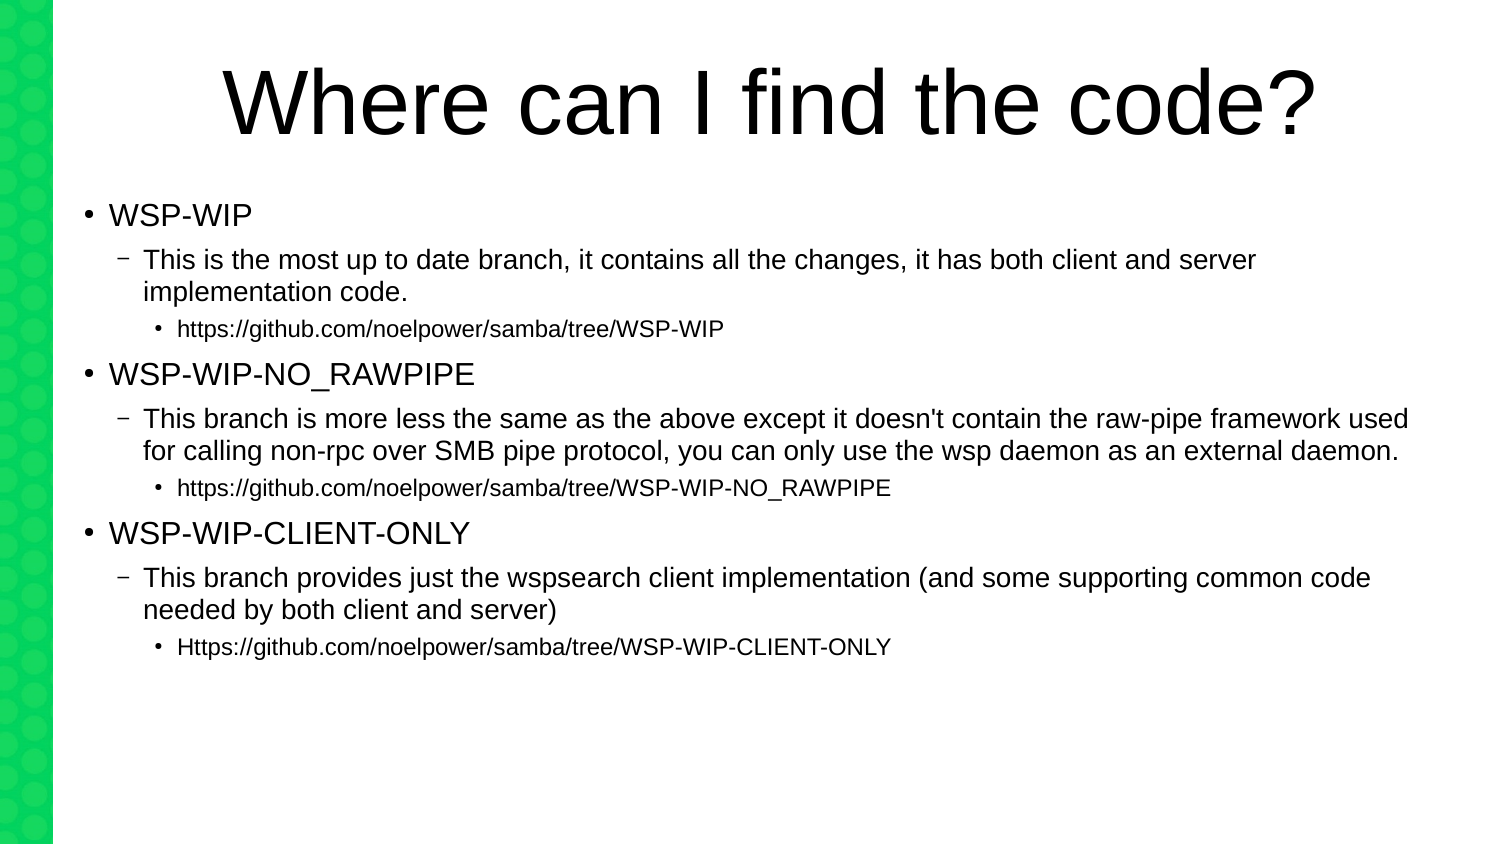

# Where can I find the code?
WSP-WIP
This is the most up to date branch, it contains all the changes, it has both client and server implementation code.
https://github.com/noelpower/samba/tree/WSP-WIP
WSP-WIP-NO_RAWPIPE
This branch is more less the same as the above except it doesn't contain the raw-pipe framework used for calling non-rpc over SMB pipe protocol, you can only use the wsp daemon as an external daemon.
https://github.com/noelpower/samba/tree/WSP-WIP-NO_RAWPIPE
WSP-WIP-CLIENT-ONLY
This branch provides just the wspsearch client implementation (and some supporting common code needed by both client and server)
Https://github.com/noelpower/samba/tree/WSP-WIP-CLIENT-ONLY